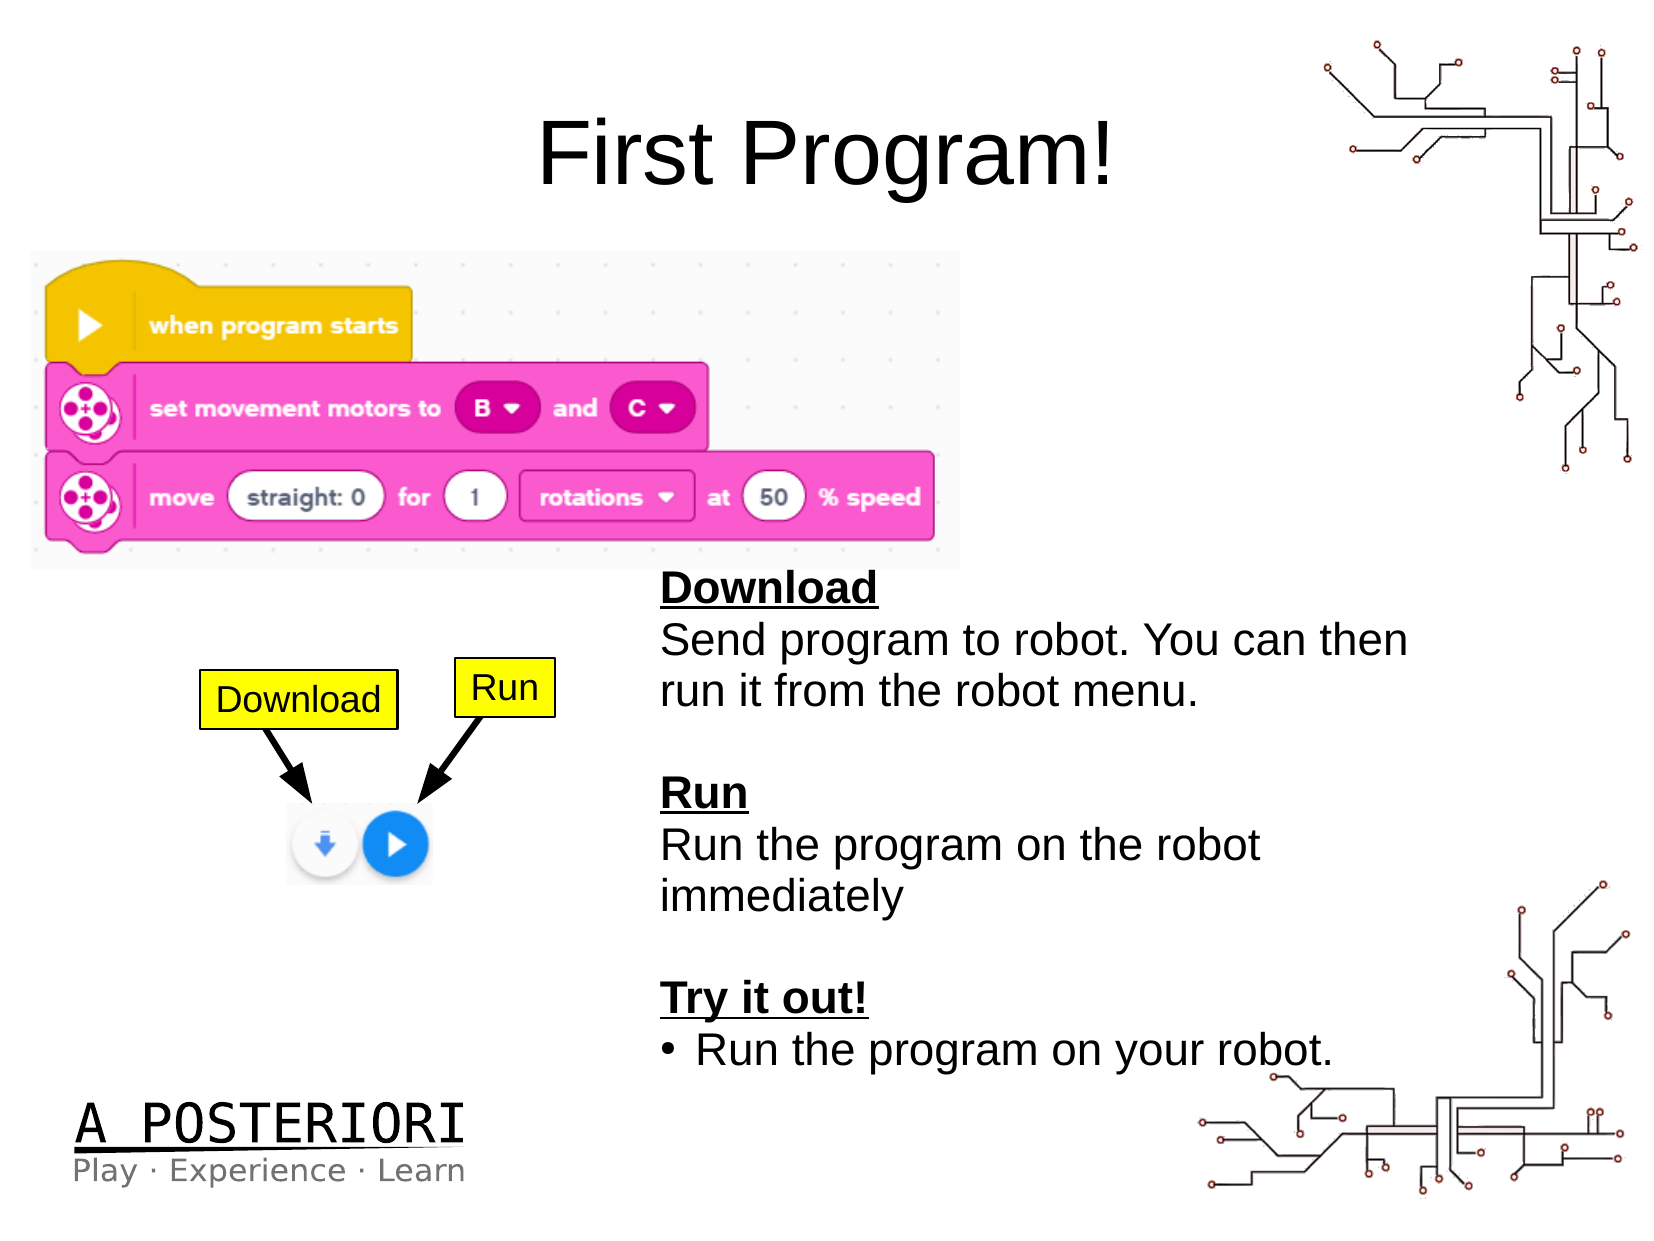

# First Program!
Download
Send program to robot. You can then run it from the robot menu.
Run
Run the program on the robot immediately
Try it out!
Run the program on your robot.
Run
Download